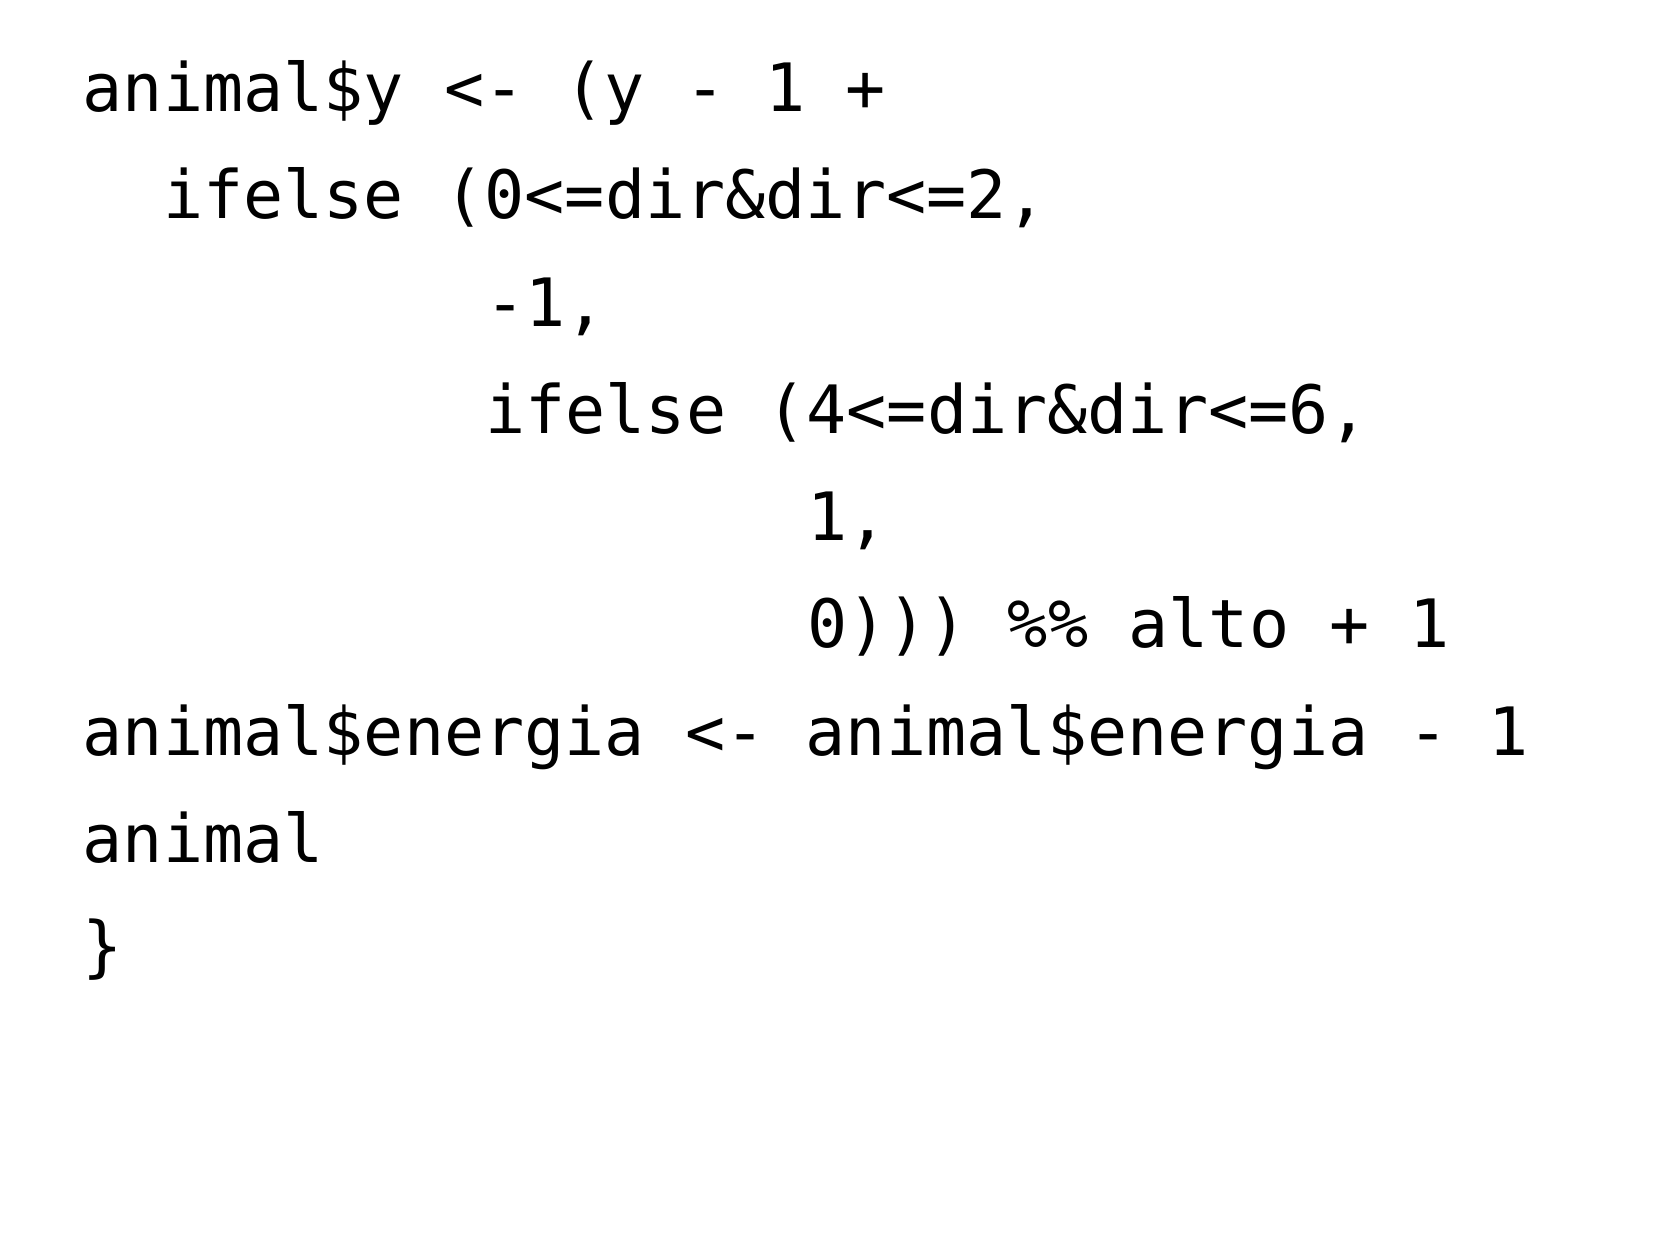

# animal$y <- (y - 1 +
 ifelse (0<=dir&dir<=2,
 -1,
 ifelse (4<=dir&dir<=6,
 1,
 0))) %% alto + 1
animal$energia <- animal$energia - 1
animal
}